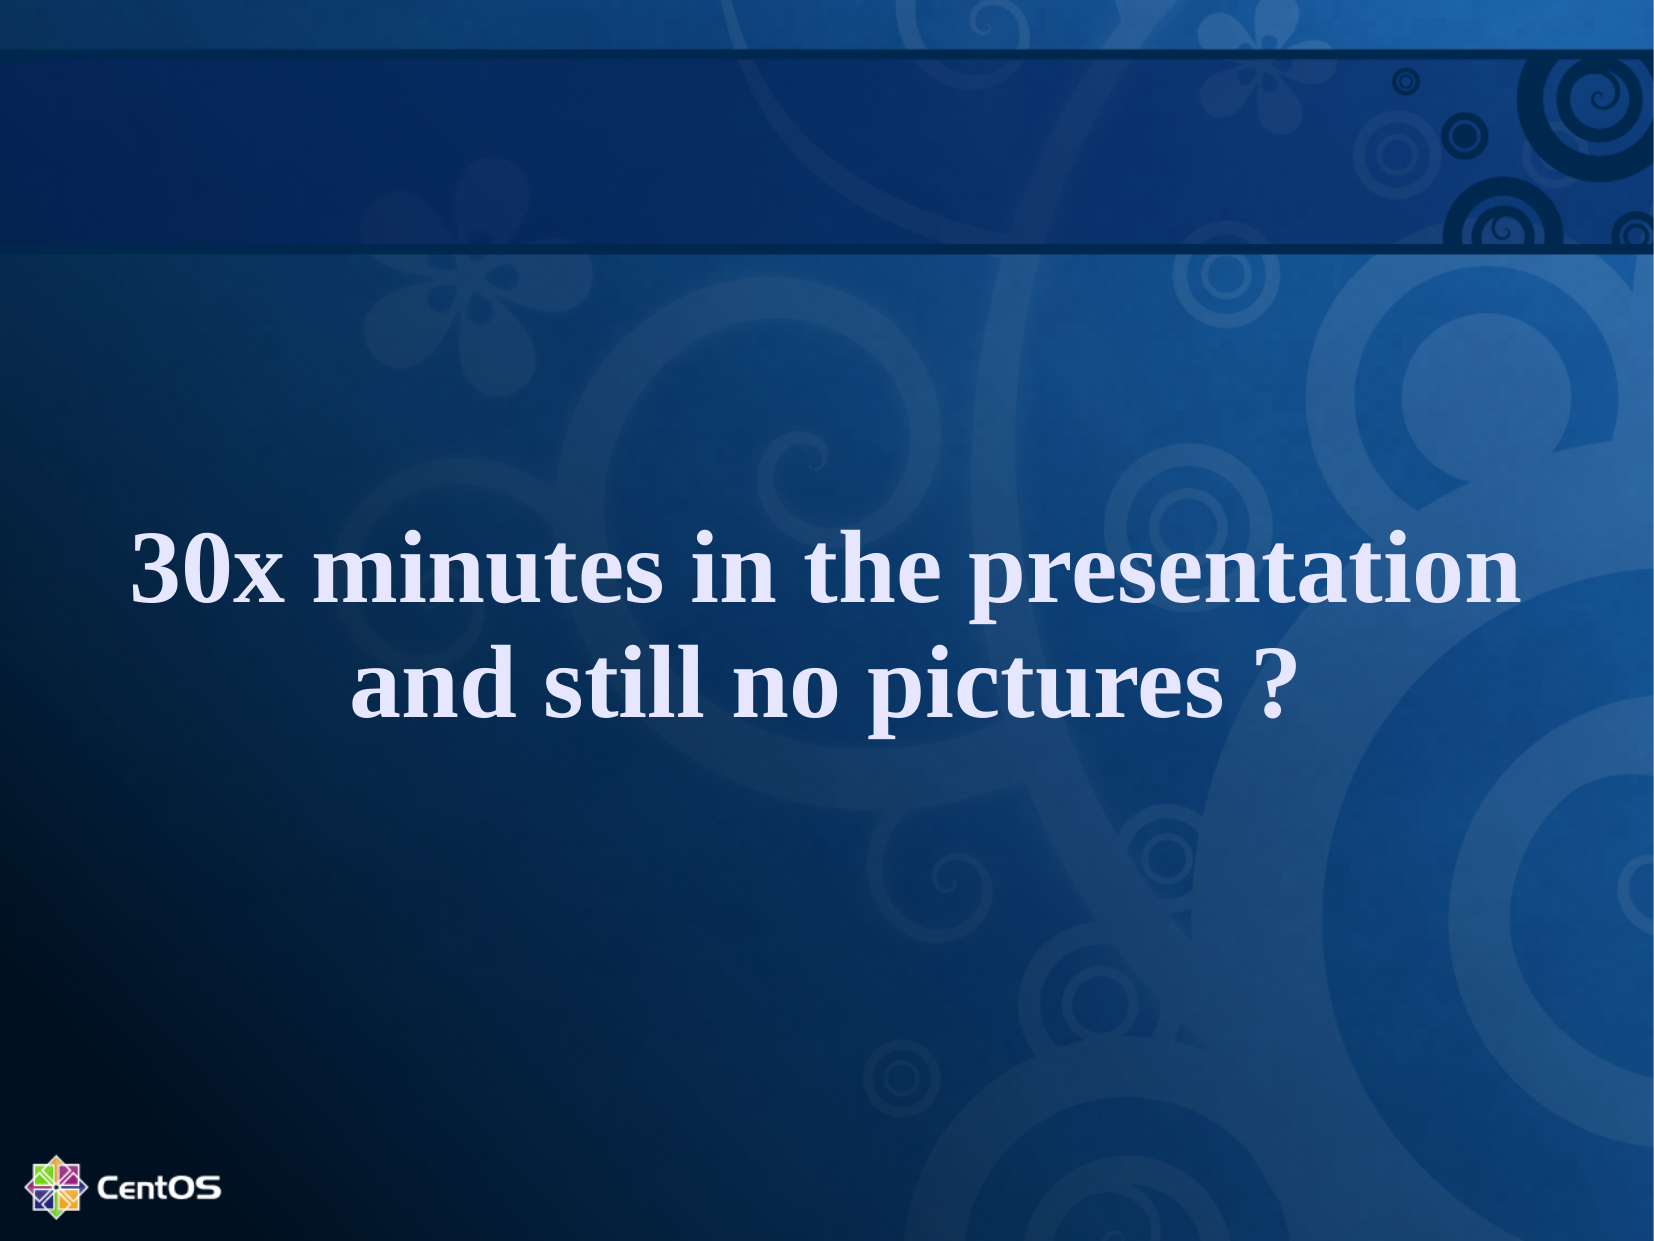

# 30x minutes in the presentation and still no pictures ?